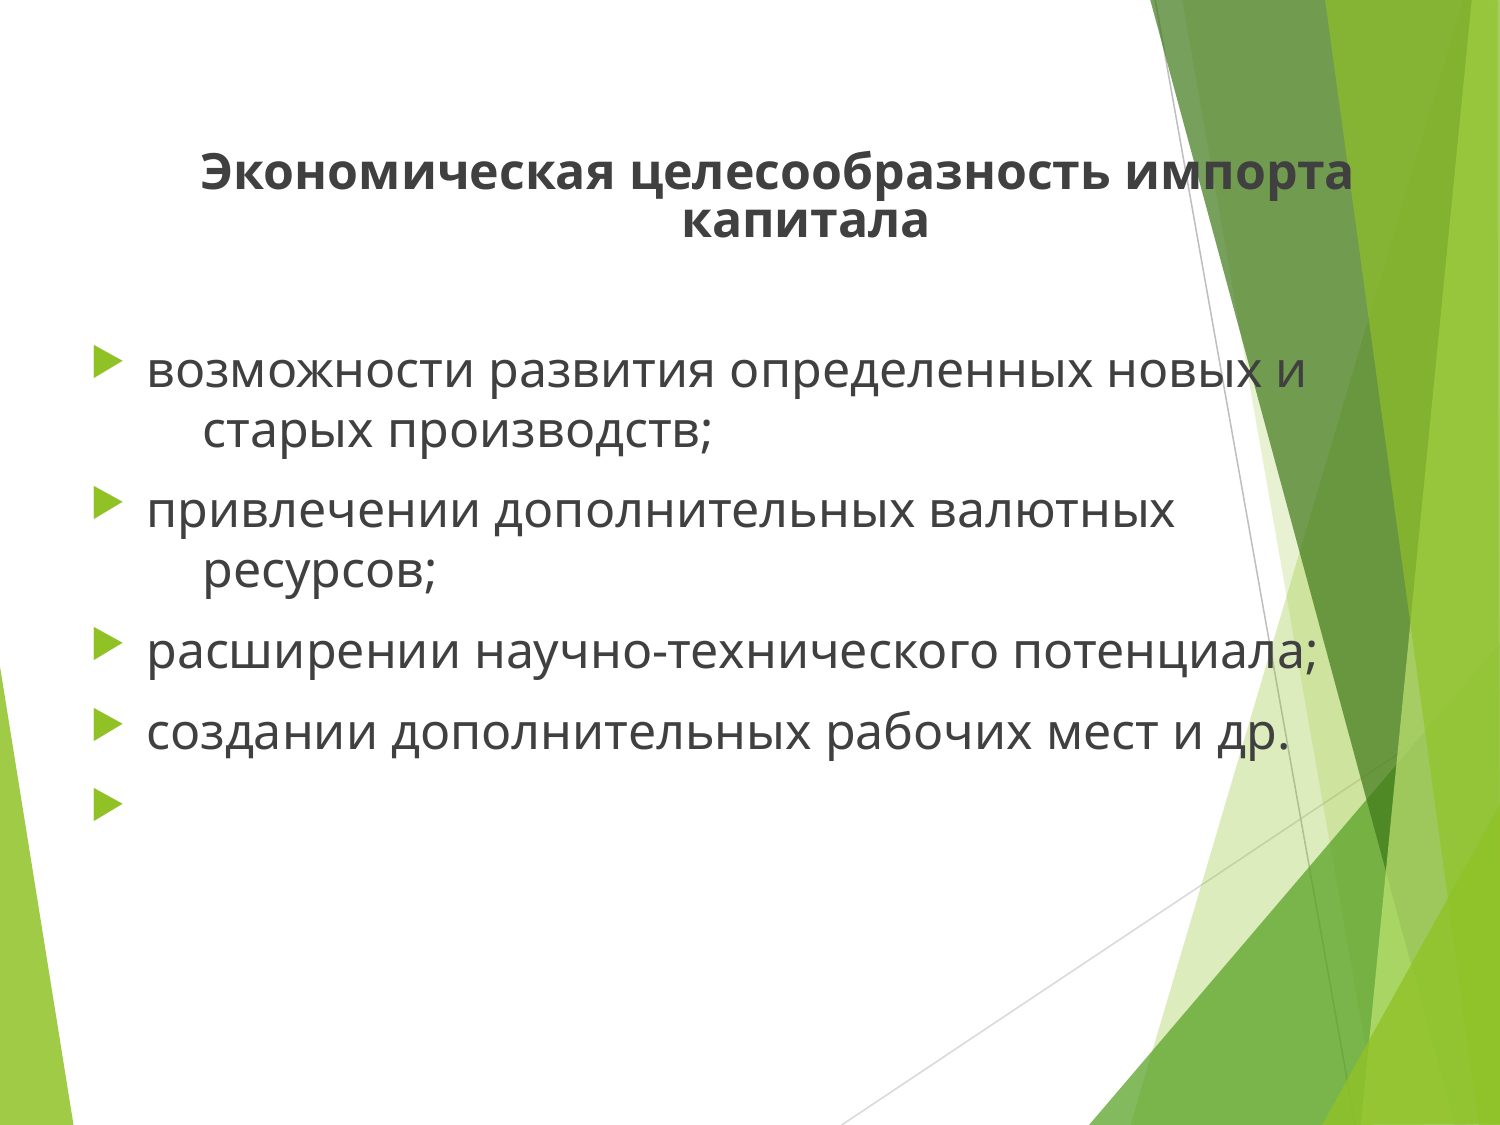

# Экономическая целесообразность импорта капитала
возможности развития определенных новых и старых производств;
привлечении дополнительных валютных ресурсов;
расширении научно-технического потенциала;
создании дополнительных рабочих мест и др.